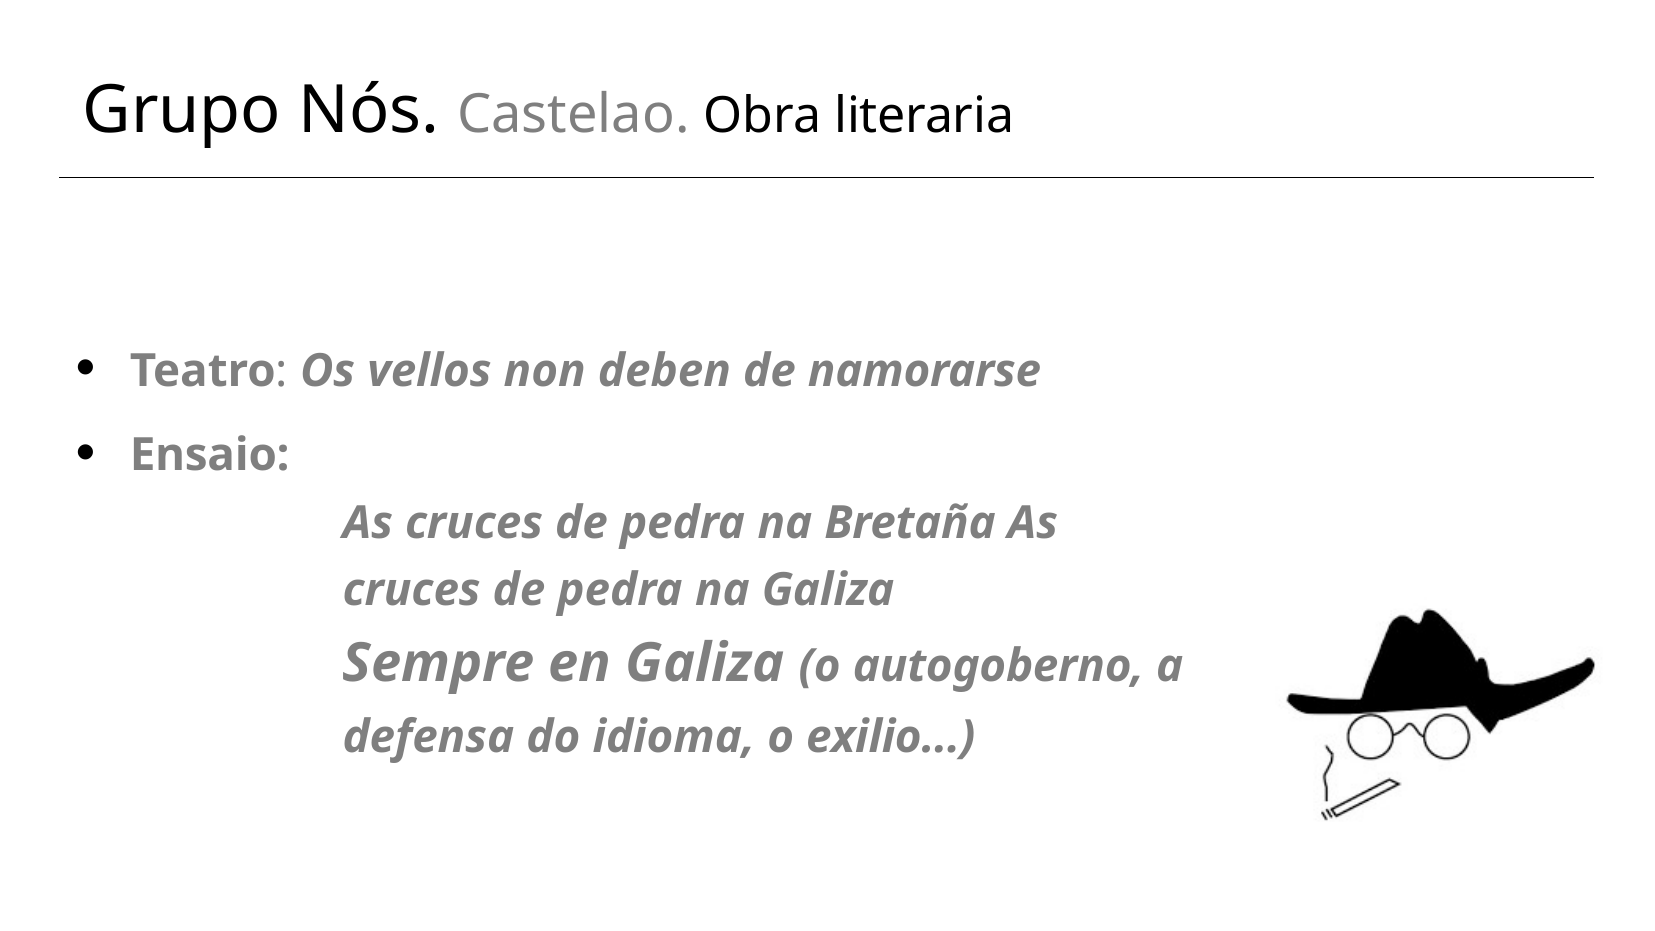

# Grupo Nós. Castelao. Obra literaria
Teatro: Os vellos non deben de namorarse
Ensaio:
As cruces de pedra na Bretaña As cruces de pedra na Galiza
Sempre en Galiza (o autogoberno, a defensa do idioma, o exilio...)
●
●